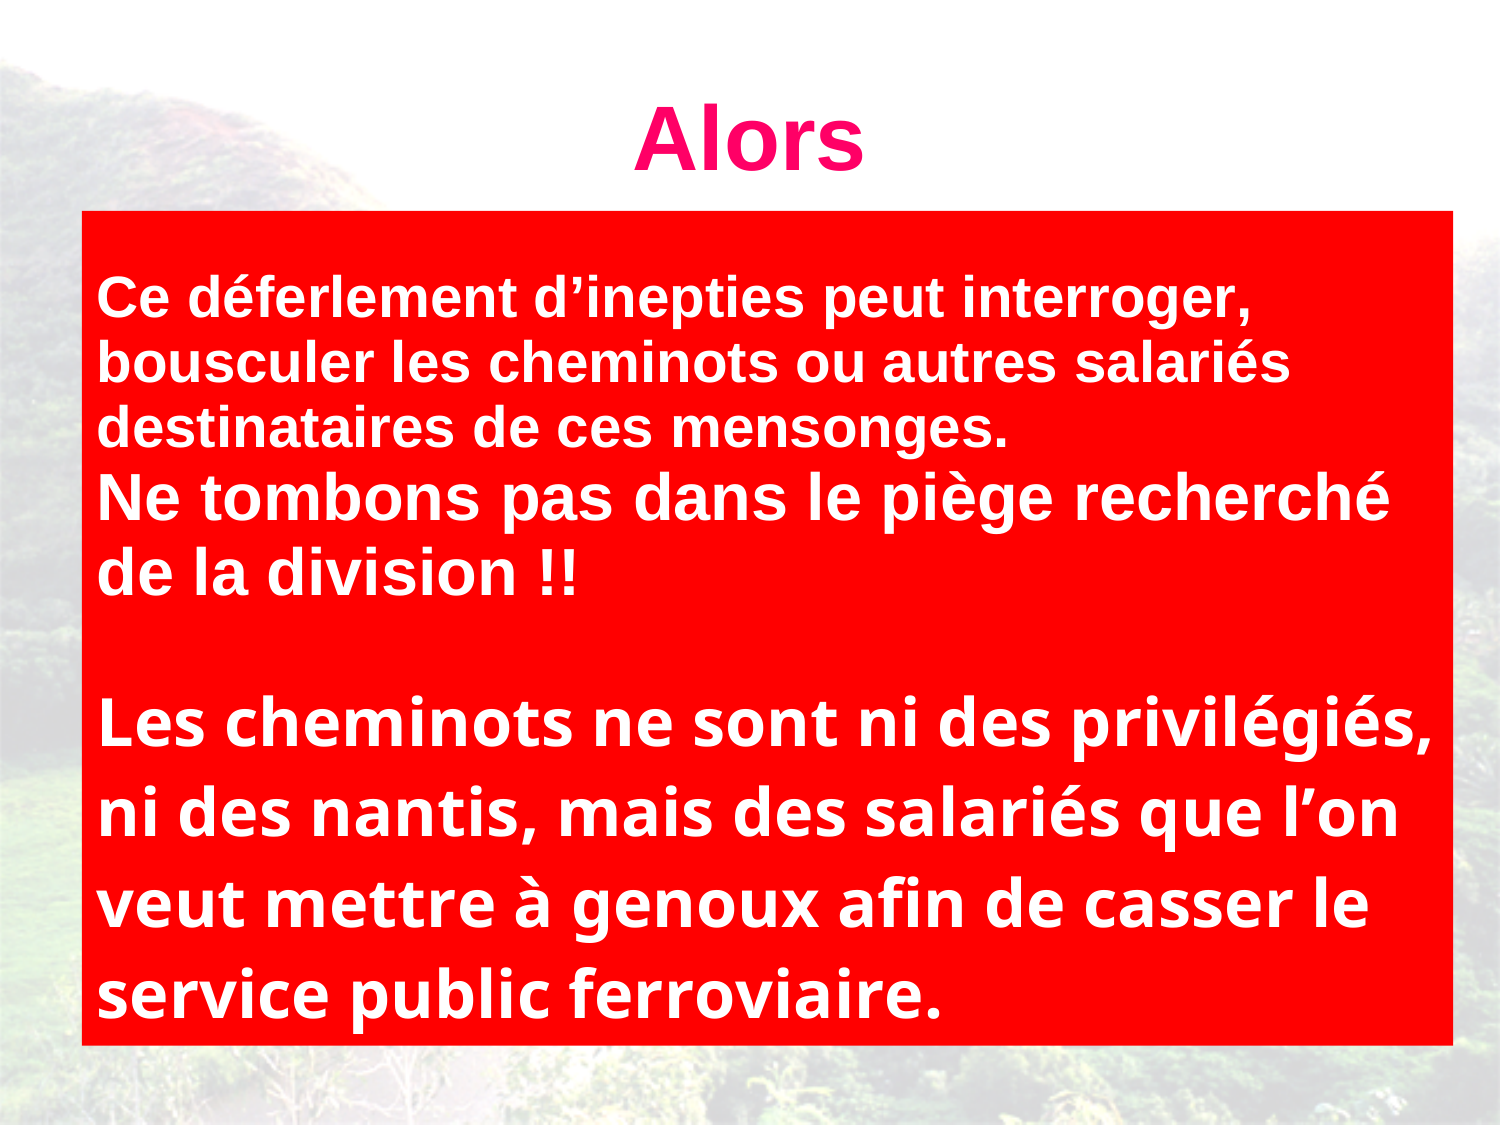

# Alors
Ce déferlement d’inepties peut interroger, bousculer les cheminots ou autres salariés destinataires de ces mensonges.
Ne tombons pas dans le piège recherché de la division !!
Les cheminots ne sont ni des privilégiés, ni des nantis, mais des salariés que l’on veut mettre à genoux afin de casser le service public ferroviaire.